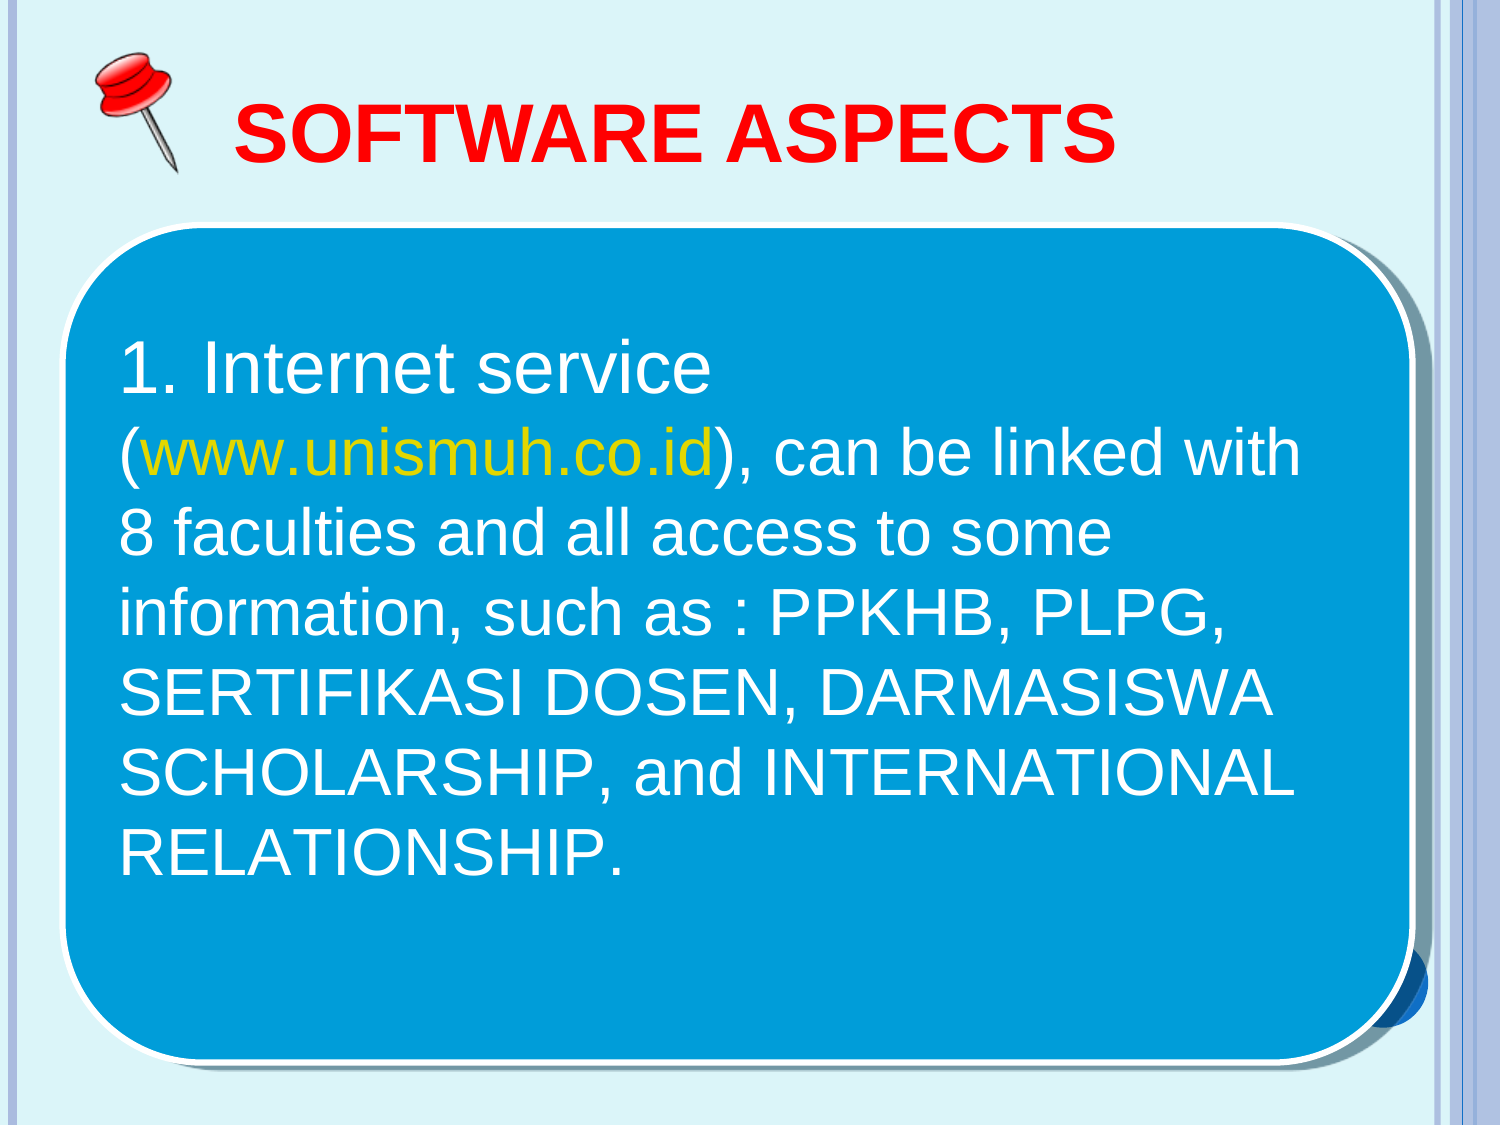

# SOFTWARE ASPECTS
1. Internet service
(www.unismuh.co.id), can be linked with 8 faculties and all access to some information, such as : PPKHB, PLPG, SERTIFIKASI DOSEN, DARMASISWA SCHOLARSHIP, and INTERNATIONAL RELATIONSHIP.